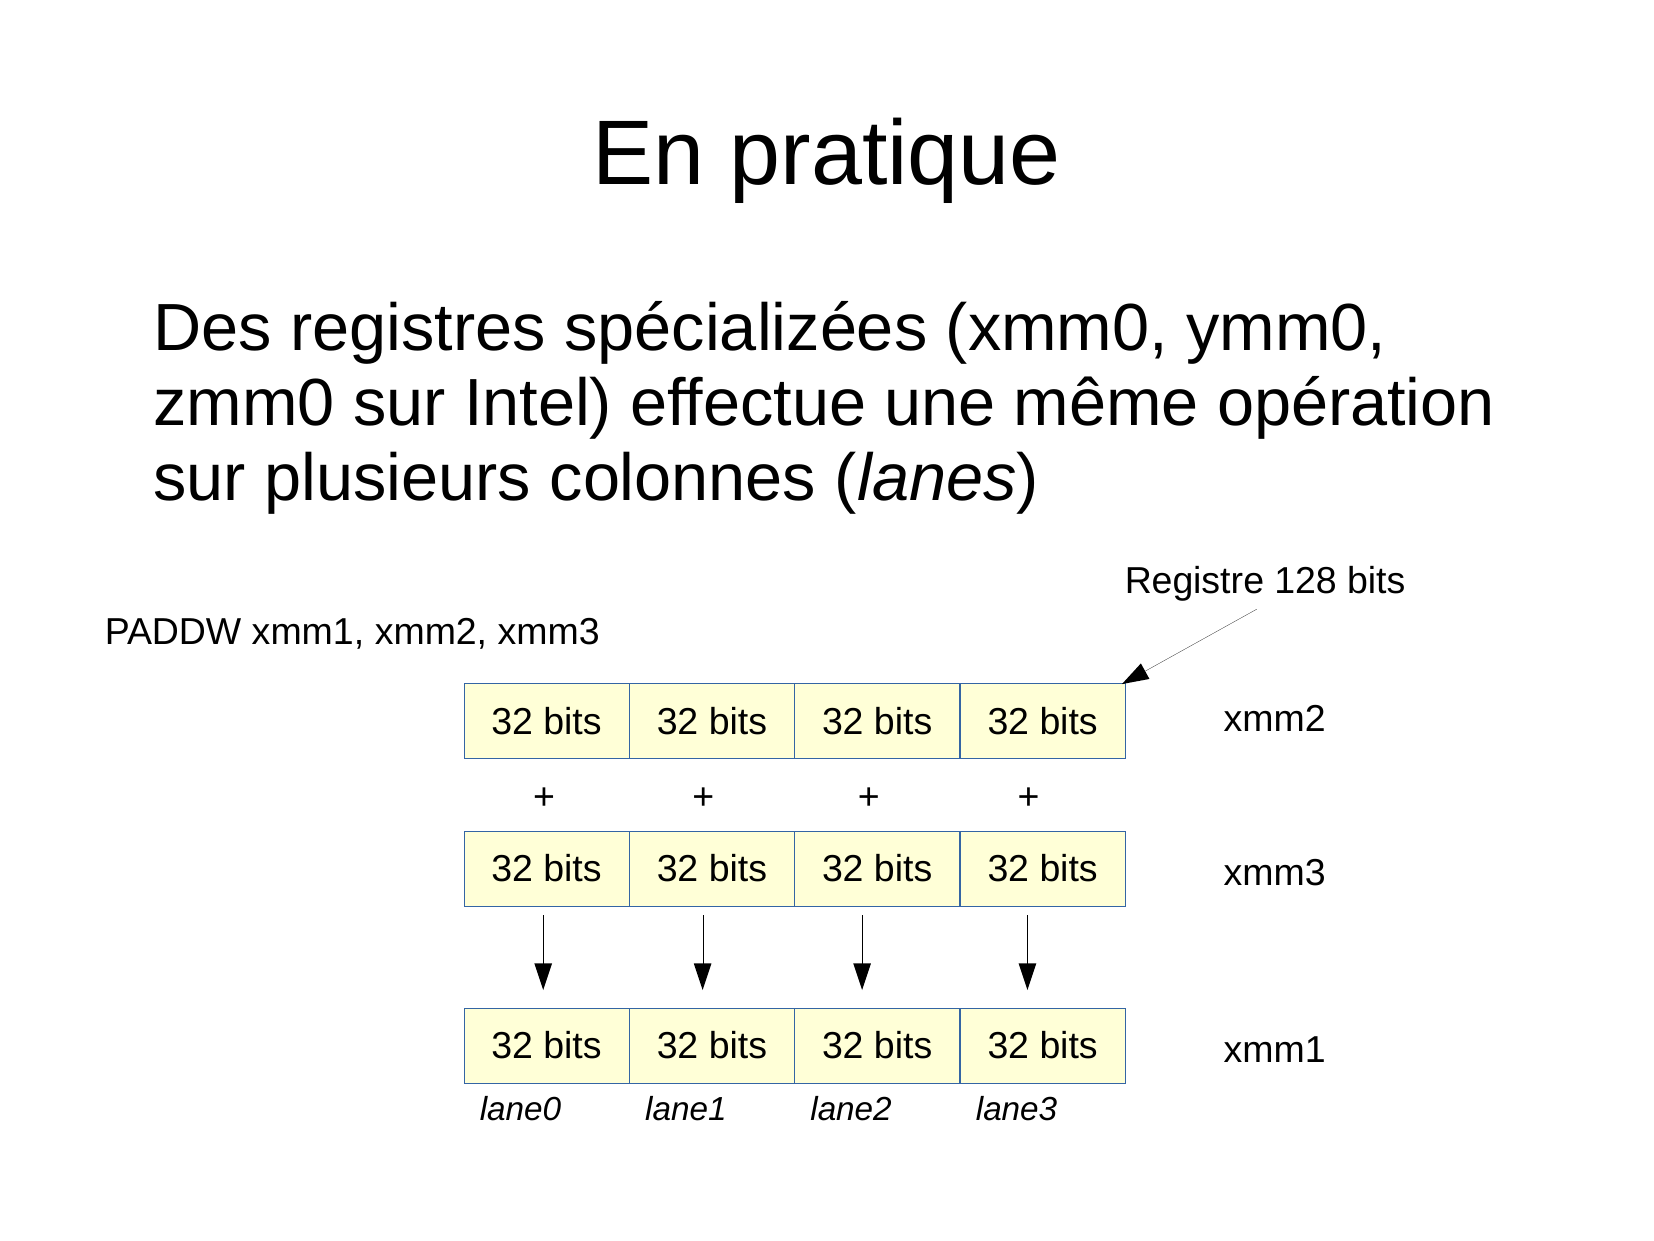

# En pratique
Des registres spécializées (xmm0, ymm0, zmm0 sur Intel) effectue une même opération sur plusieurs colonnes (lanes)
Registre 128 bits
PADDW xmm1, xmm2, xmm3
32 bits
32 bits
32 bits
32 bits
xmm2
+
+
+
+
32 bits
32 bits
32 bits
32 bits
xmm3
32 bits
32 bits
32 bits
32 bits
xmm1
lane0
lane1
lane2
lane3